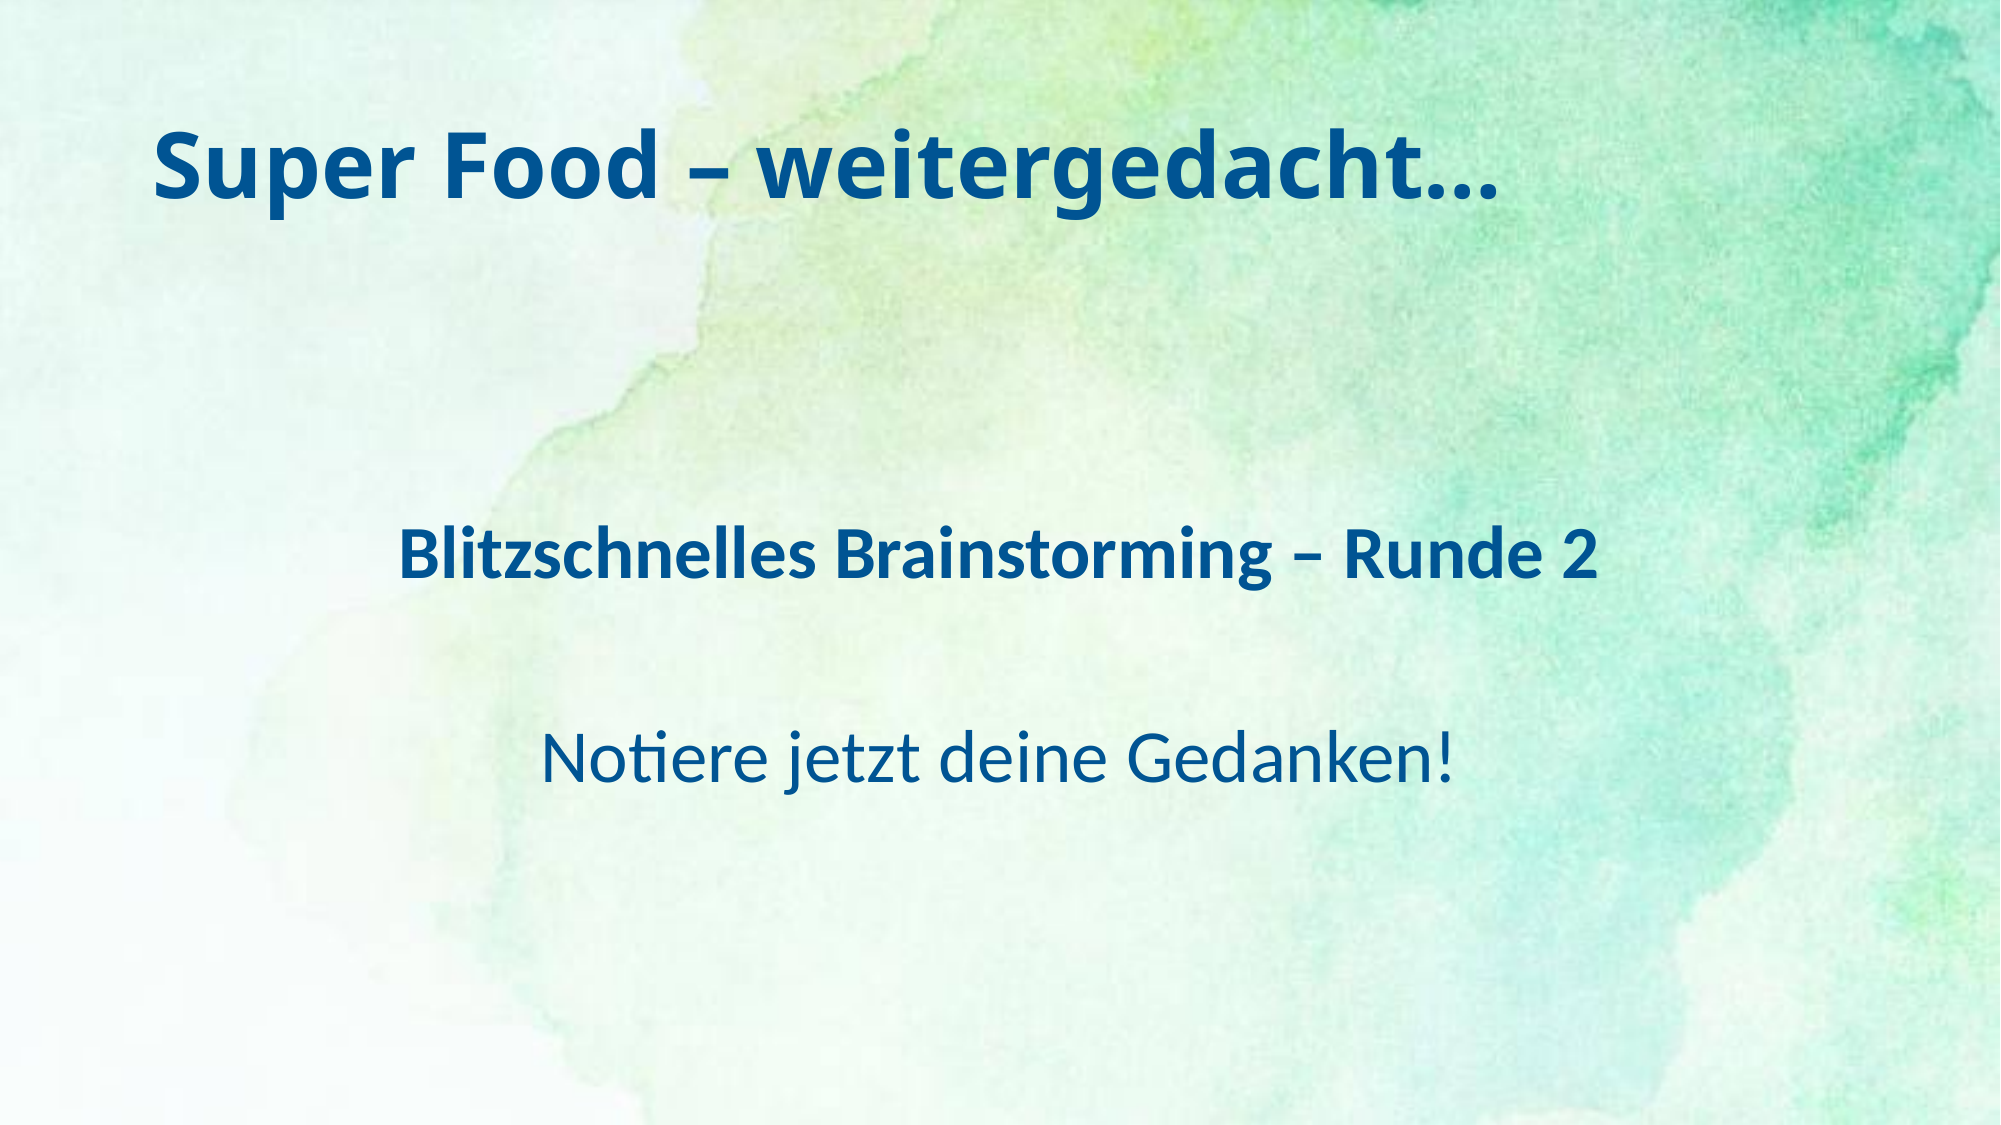

# Super Food – weitergedacht…
Blitzschnelles Brainstorming – Runde 2
Notiere jetzt deine Gedanken!